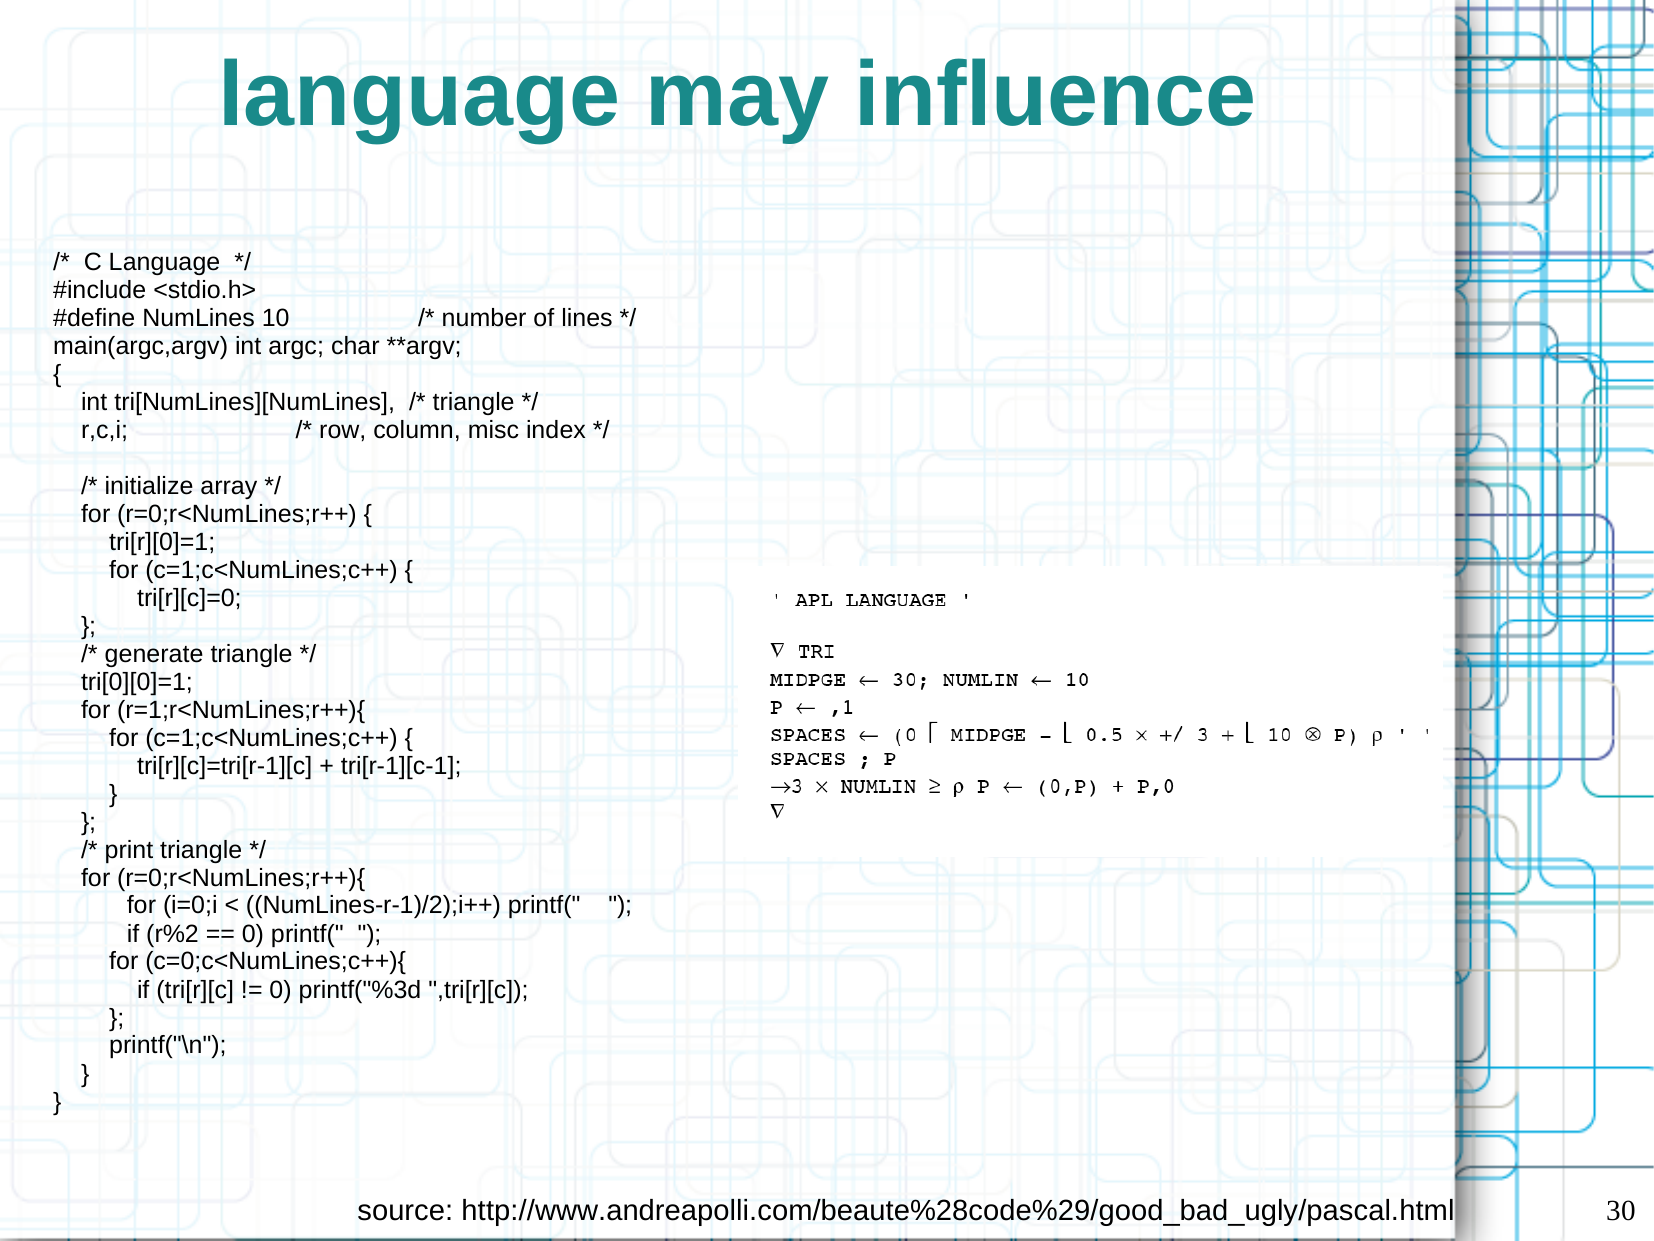

# language may influence
/* C Language */
#include <stdio.h>
#define NumLines 10	 /* number of lines */
main(argc,argv) int argc; char **argv;
{
 int tri[NumLines][NumLines], /* triangle */
 r,c,i; /* row, column, misc index */
 /* initialize array */
 for (r=0;r<NumLines;r++) {
 tri[r][0]=1;
 for (c=1;c<NumLines;c++) {
 tri[r][c]=0;
 };
 /* generate triangle */
 tri[0][0]=1;
 for (r=1;r<NumLines;r++){
 for (c=1;c<NumLines;c++) {
 tri[r][c]=tri[r-1][c] + tri[r-1][c-1];
 }
 };
 /* print triangle */
 for (r=0;r<NumLines;r++){
	for (i=0;i < ((NumLines-r-1)/2);i++) printf(" ");
	if (r%2 == 0) printf(" ");
 for (c=0;c<NumLines;c++){
 if (tri[r][c] != 0) printf("%3d ",tri[r][c]);
 };
 printf("\n");
 }
}
source: http://www.andreapolli.com/beaute%28code%29/good_bad_ugly/pascal.html
30